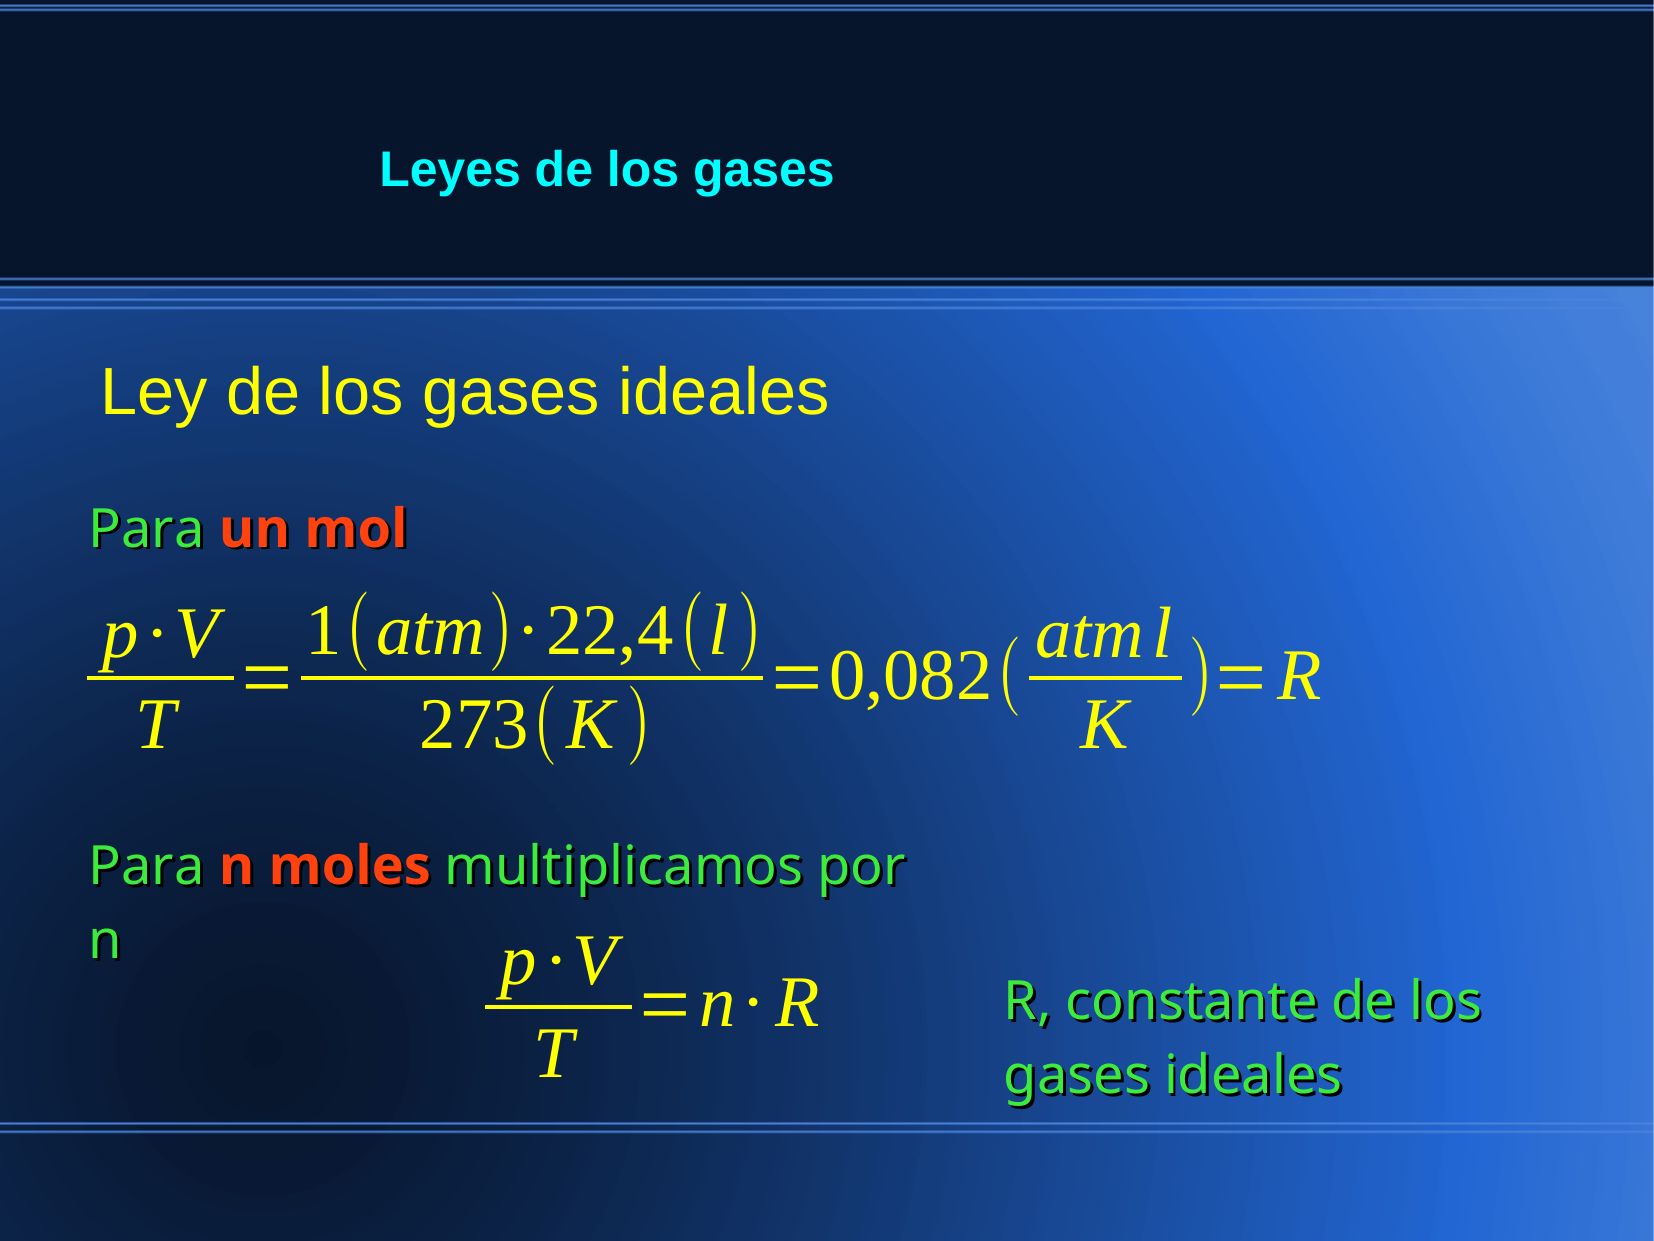

# Leyes de los gases
Ley de los gases ideales
Para un mol
Para n moles multiplicamos por n
R, constante de los gases ideales